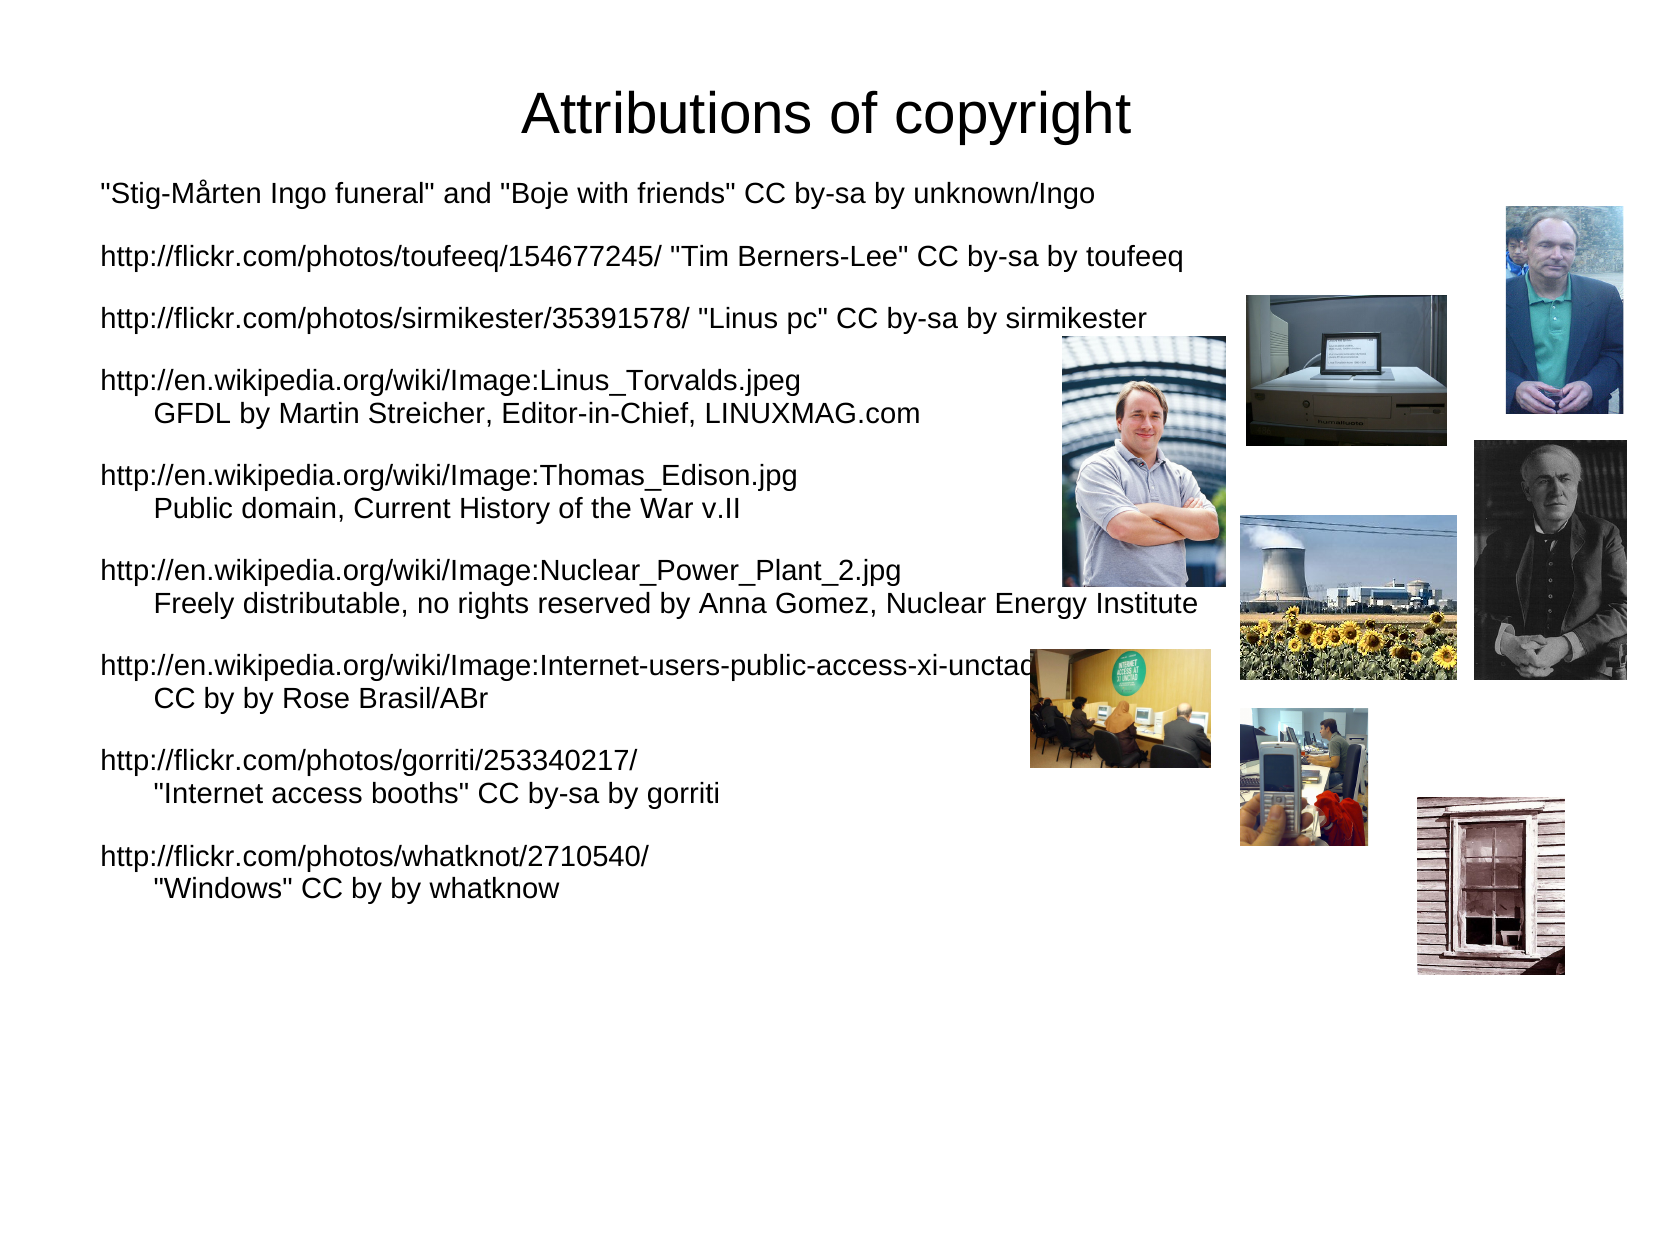

# Attributions of copyright
"Stig-Mårten Ingo funeral" and "Boje with friends" CC by-sa by unknown/Ingo
http://flickr.com/photos/toufeeq/154677245/ "Tim Berners-Lee" CC by-sa by toufeeq
http://flickr.com/photos/sirmikester/35391578/ "Linus pc" CC by-sa by sirmikester
http://en.wikipedia.org/wiki/Image:Linus_Torvalds.jpeg
GFDL by Martin Streicher, Editor-in-Chief, LINUXMAG.com
http://en.wikipedia.org/wiki/Image:Thomas_Edison.jpg
Public domain, Current History of the War v.II
http://en.wikipedia.org/wiki/Image:Nuclear_Power_Plant_2.jpg
Freely distributable, no rights reserved by Anna Gomez, Nuclear Energy Institute
http://en.wikipedia.org/wiki/Image:Internet-users-public-access-xi-unctad.jpg
CC by by Rose Brasil/ABr
http://flickr.com/photos/gorriti/253340217/
"Internet access booths" CC by-sa by gorriti
http://flickr.com/photos/whatknot/2710540/
"Windows" CC by by whatknow